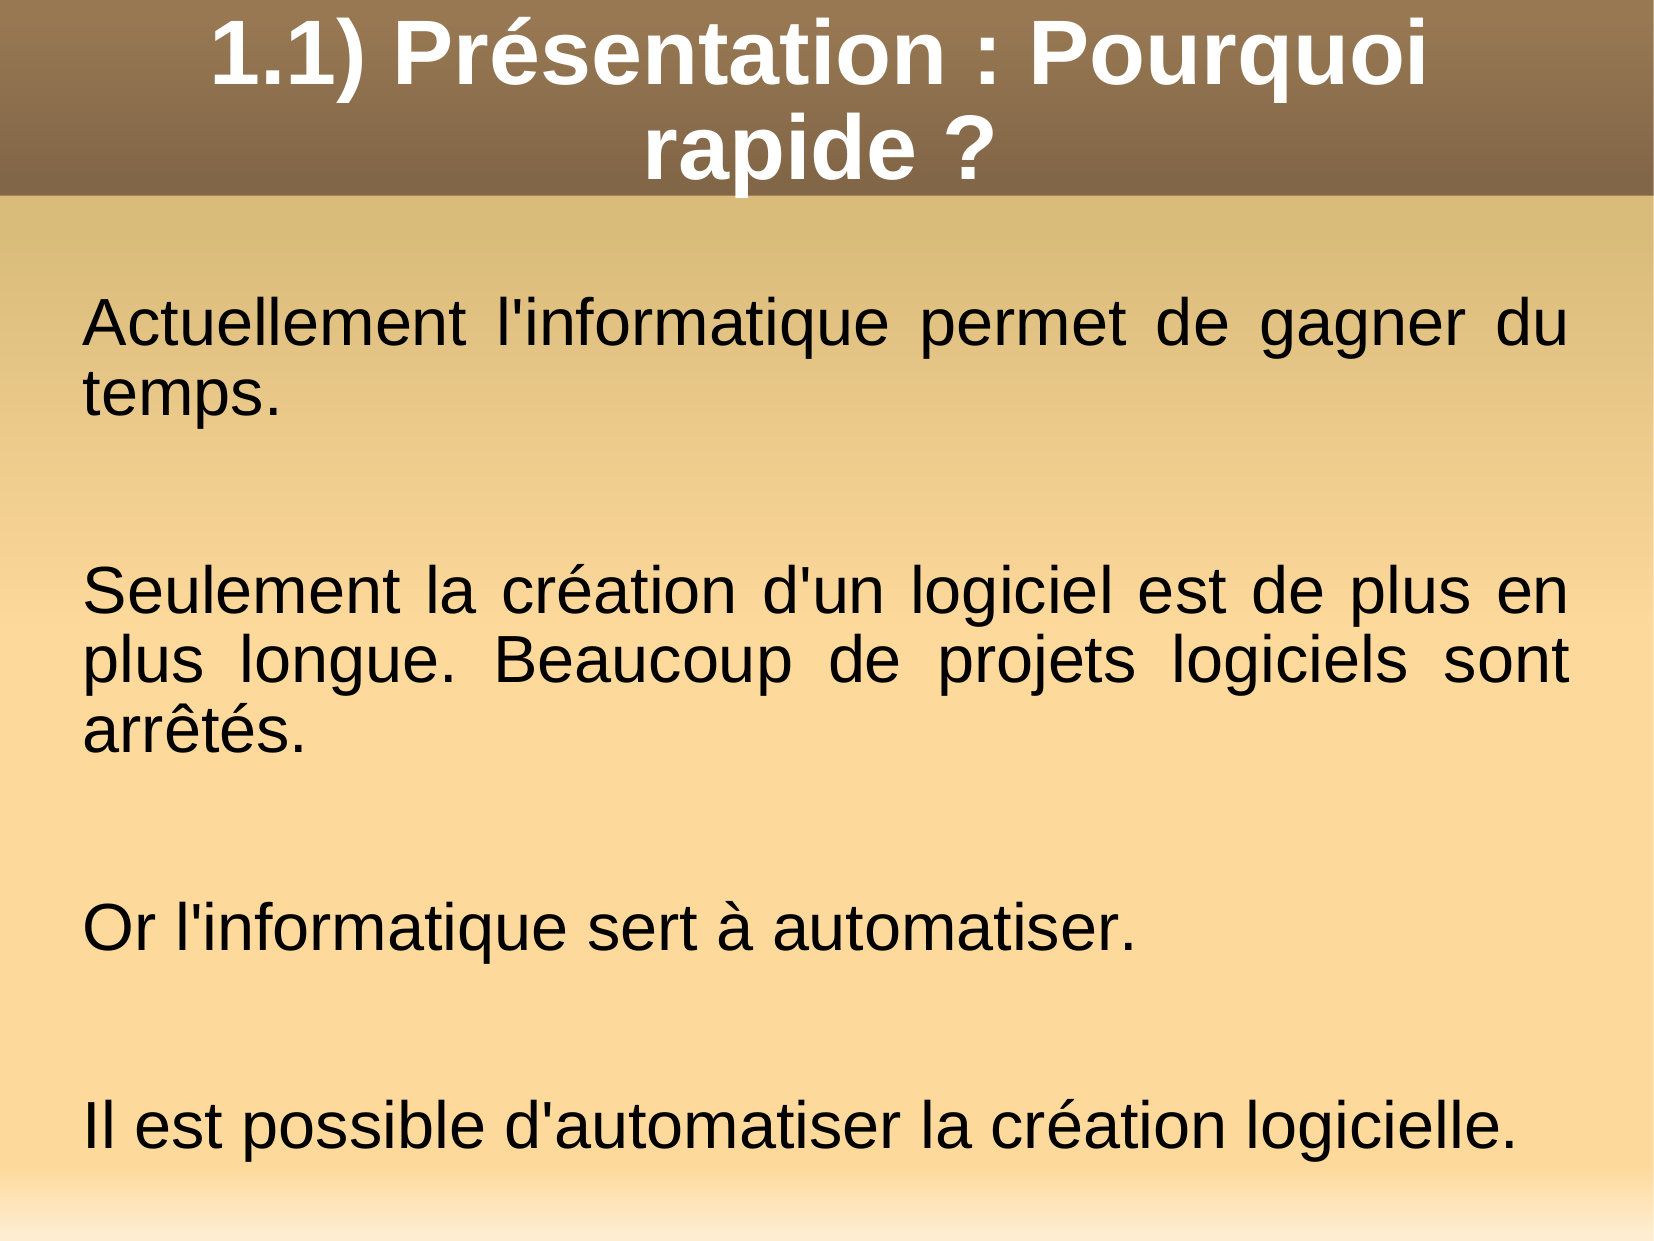

# 1.1) Présentation : Pourquoi rapide ?
Actuellement l'informatique permet de gagner du temps.
Seulement la création d'un logiciel est de plus en plus longue. Beaucoup de projets logiciels sont arrêtés.
Or l'informatique sert à automatiser.
Il est possible d'automatiser la création logicielle.